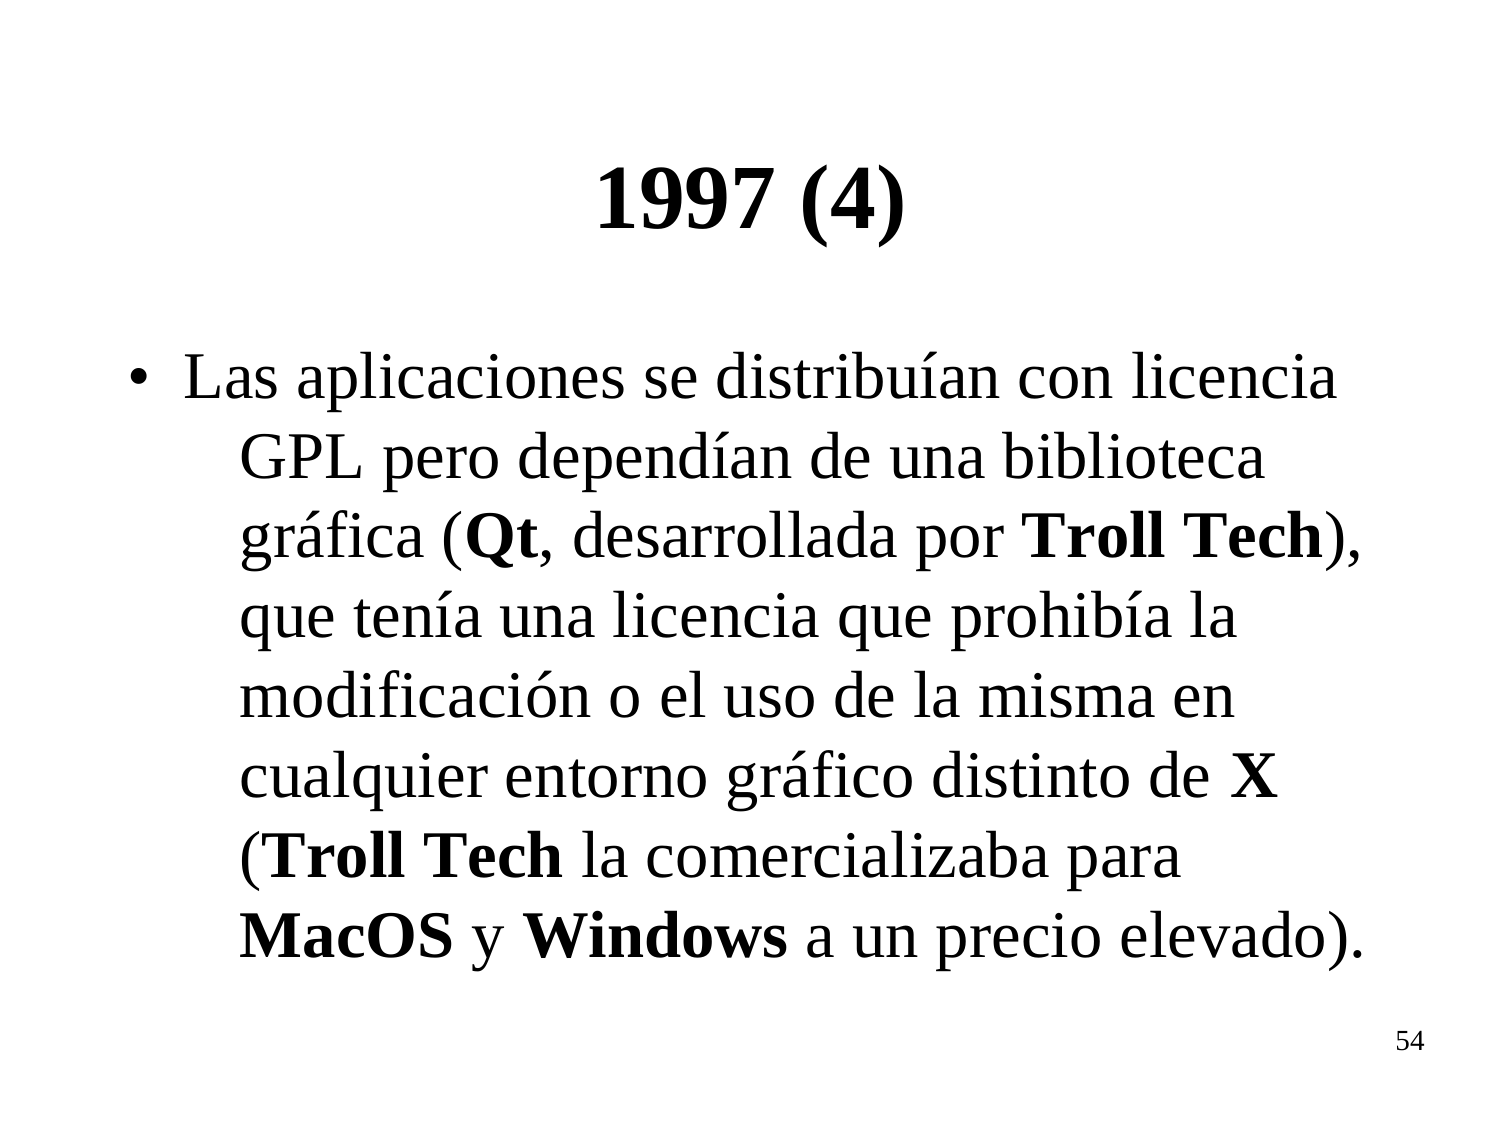

# 1997 (4)
Las aplicaciones se distribuían con licencia GPL pero dependían de una biblioteca gráfica (Qt, desarrollada por Troll Tech), que tenía una licencia que prohibía la modificación o el uso de la misma en cualquier entorno gráfico distinto de X (Troll Tech la comercializaba para MacOS y Windows a un precio elevado).
54